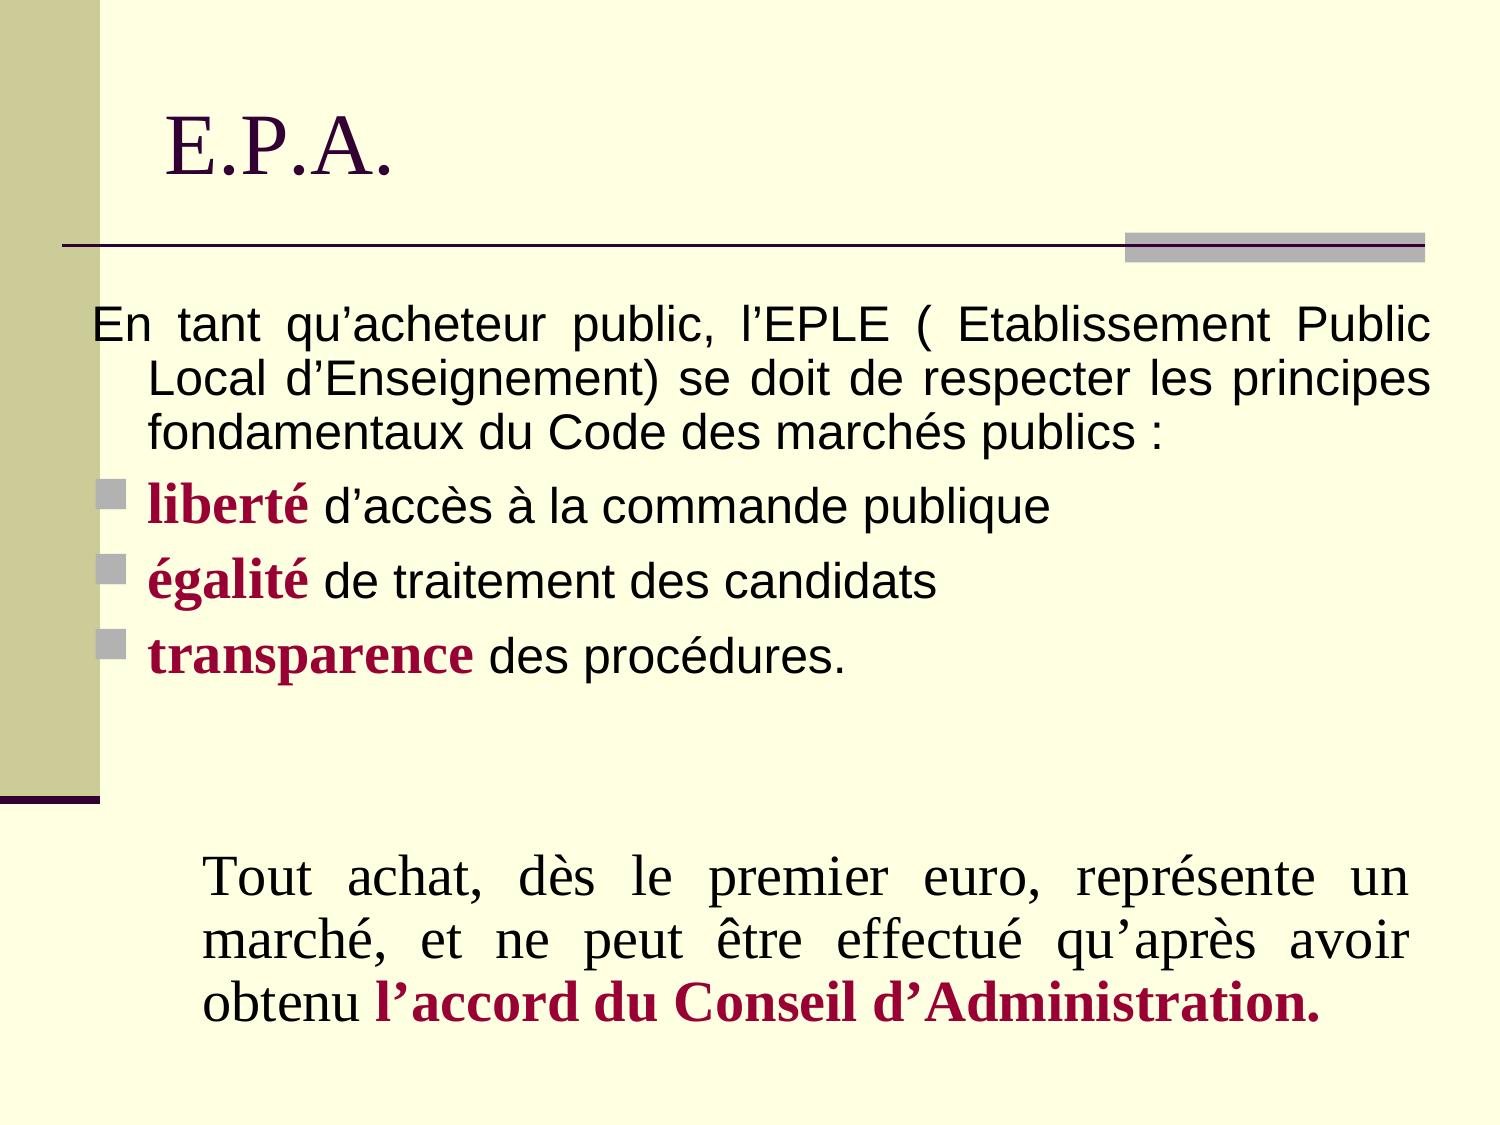

# E.P.A.
En tant qu’acheteur public, l’EPLE ( Etablissement Public Local d’Enseignement) se doit de respecter les principes fondamentaux du Code des marchés publics :
liberté d’accès à la commande publique
égalité de traitement des candidats
transparence des procédures.
Tout achat, dès le premier euro, représente un marché, et ne peut être effectué qu’après avoir obtenu l’accord du Conseil d’Administration.